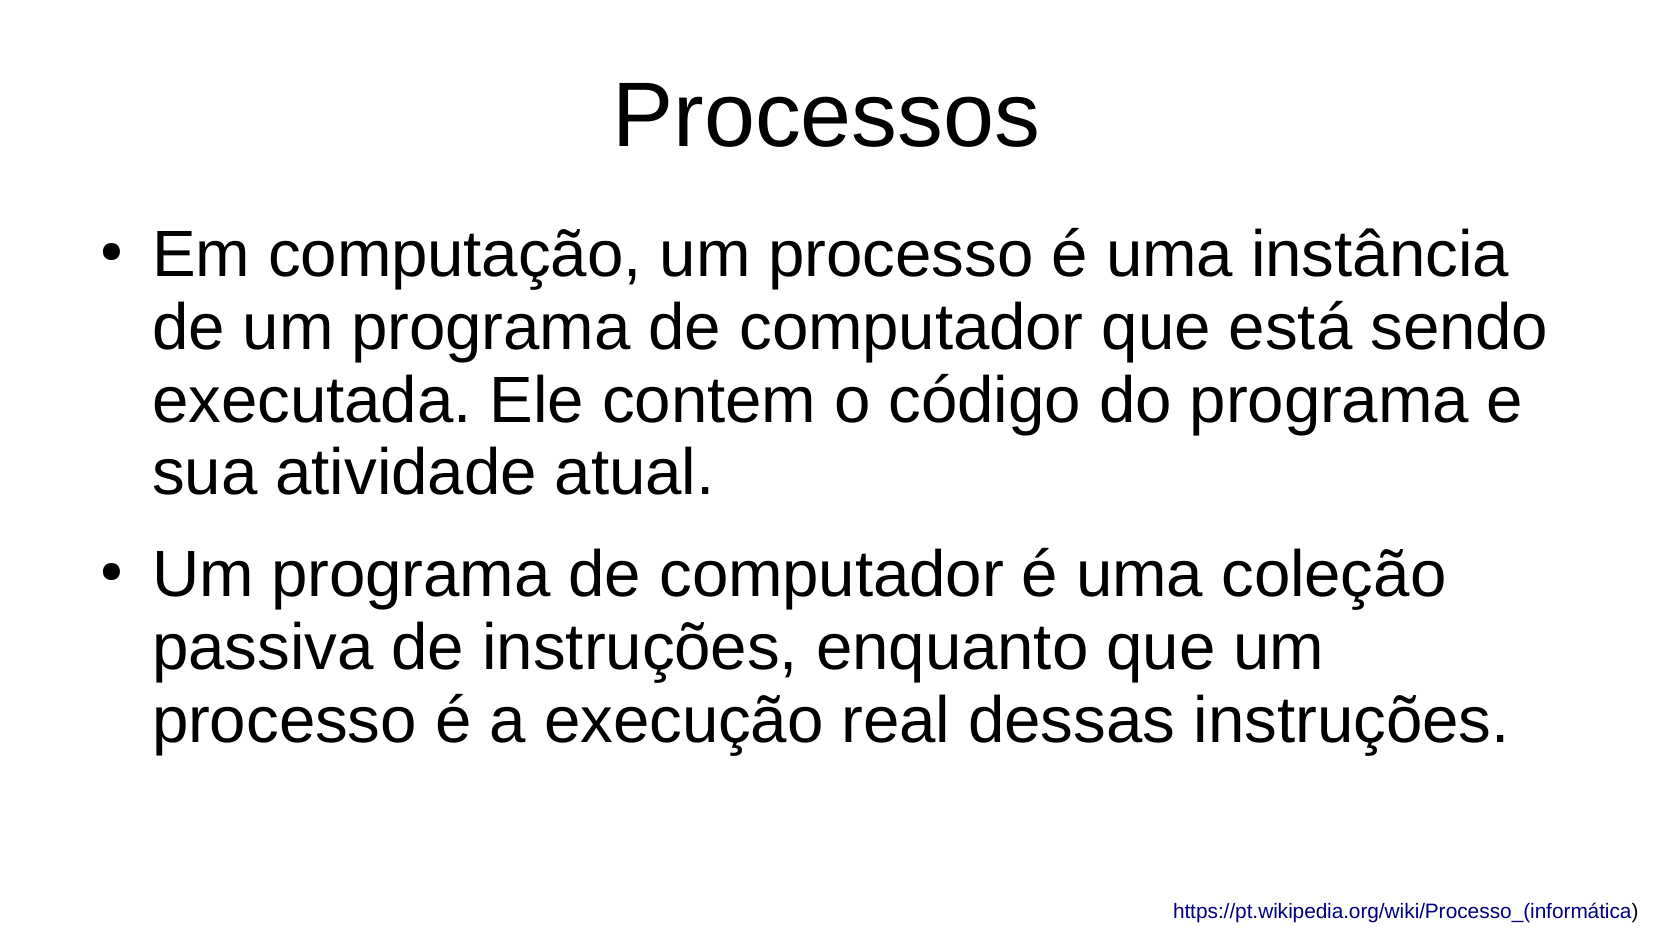

# Processos
Em computação, um processo é uma instância de um programa de computador que está sendo executada. Ele contem o código do programa e sua atividade atual.
Um programa de computador é uma coleção passiva de instruções, enquanto que um processo é a execução real dessas instruções.
https://pt.wikipedia.org/wiki/Processo_(informática)